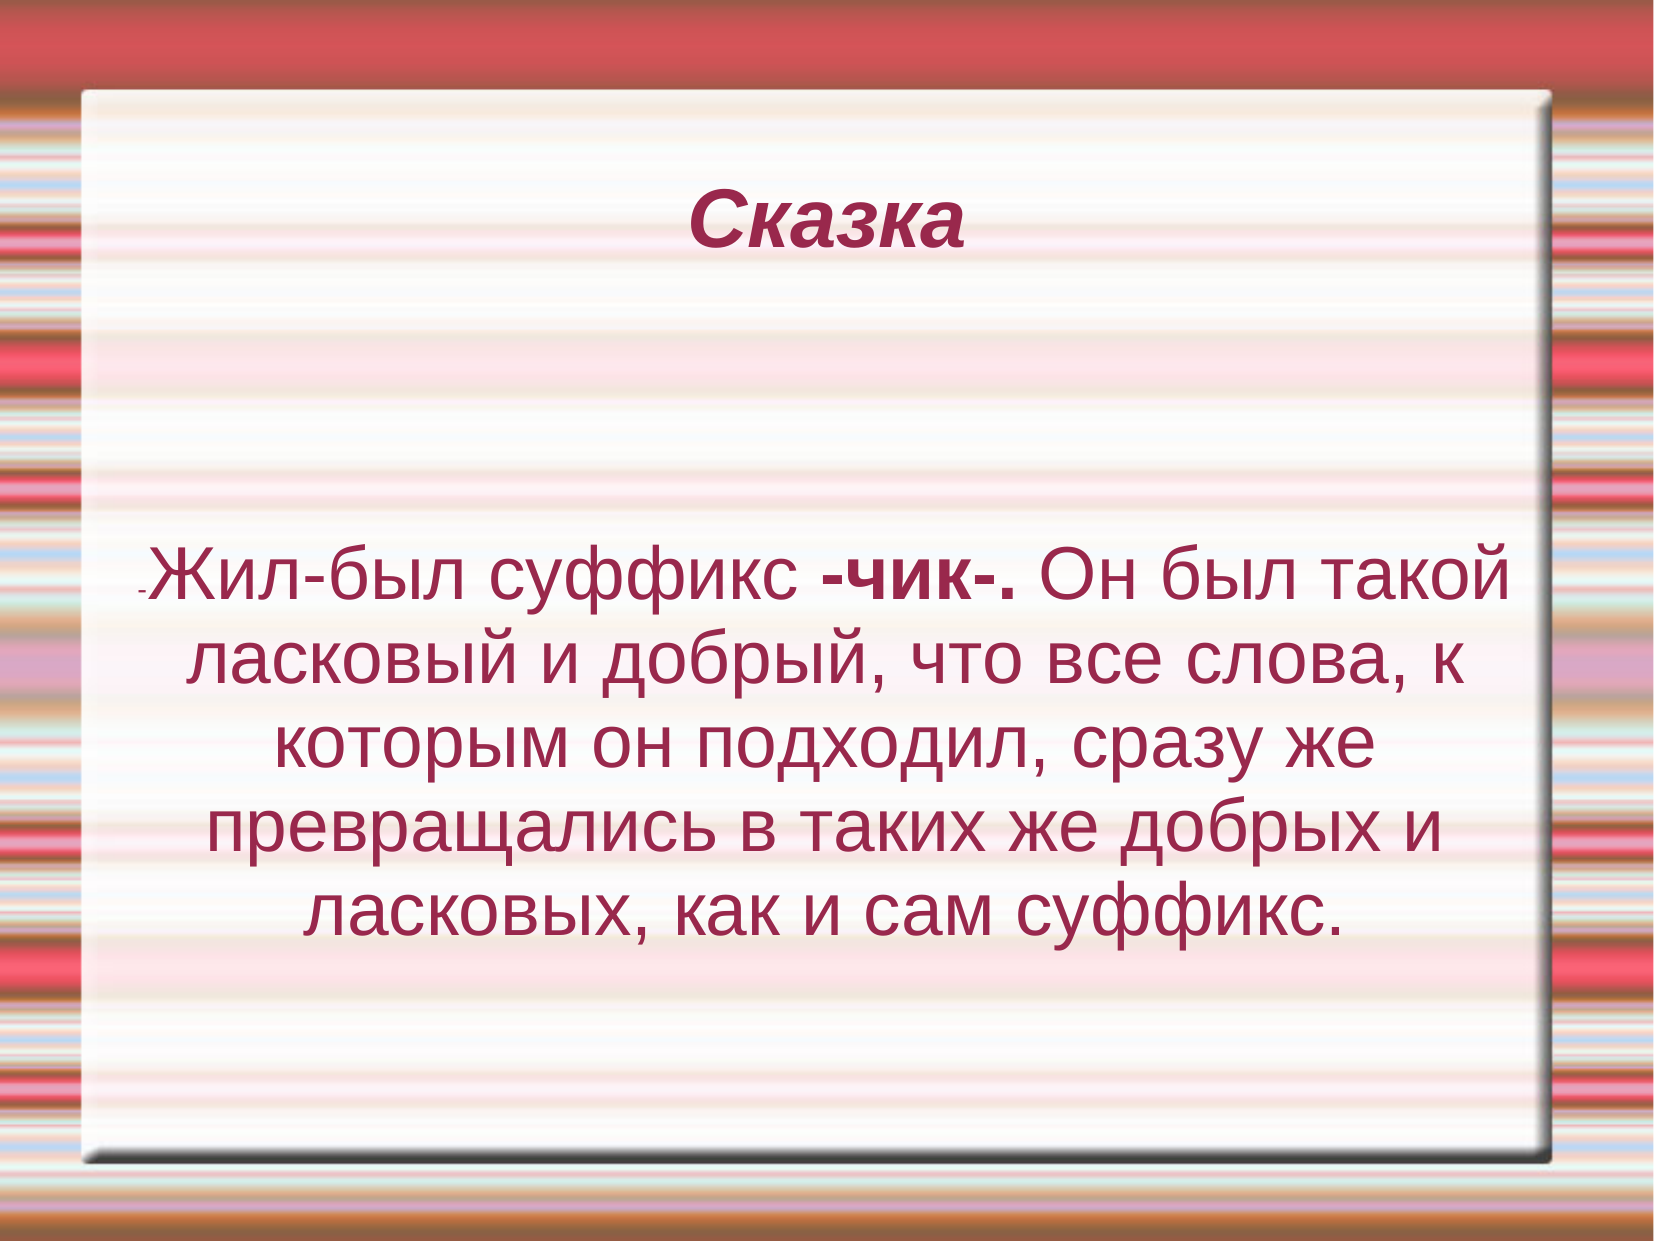

# Сказка
-Жил-был суффикс -чик-. Он был такой ласковый и добрый, что все слова, к которым он подходил, сразу же превращались в таких же добрых и ласковых, как и сам суффикс.